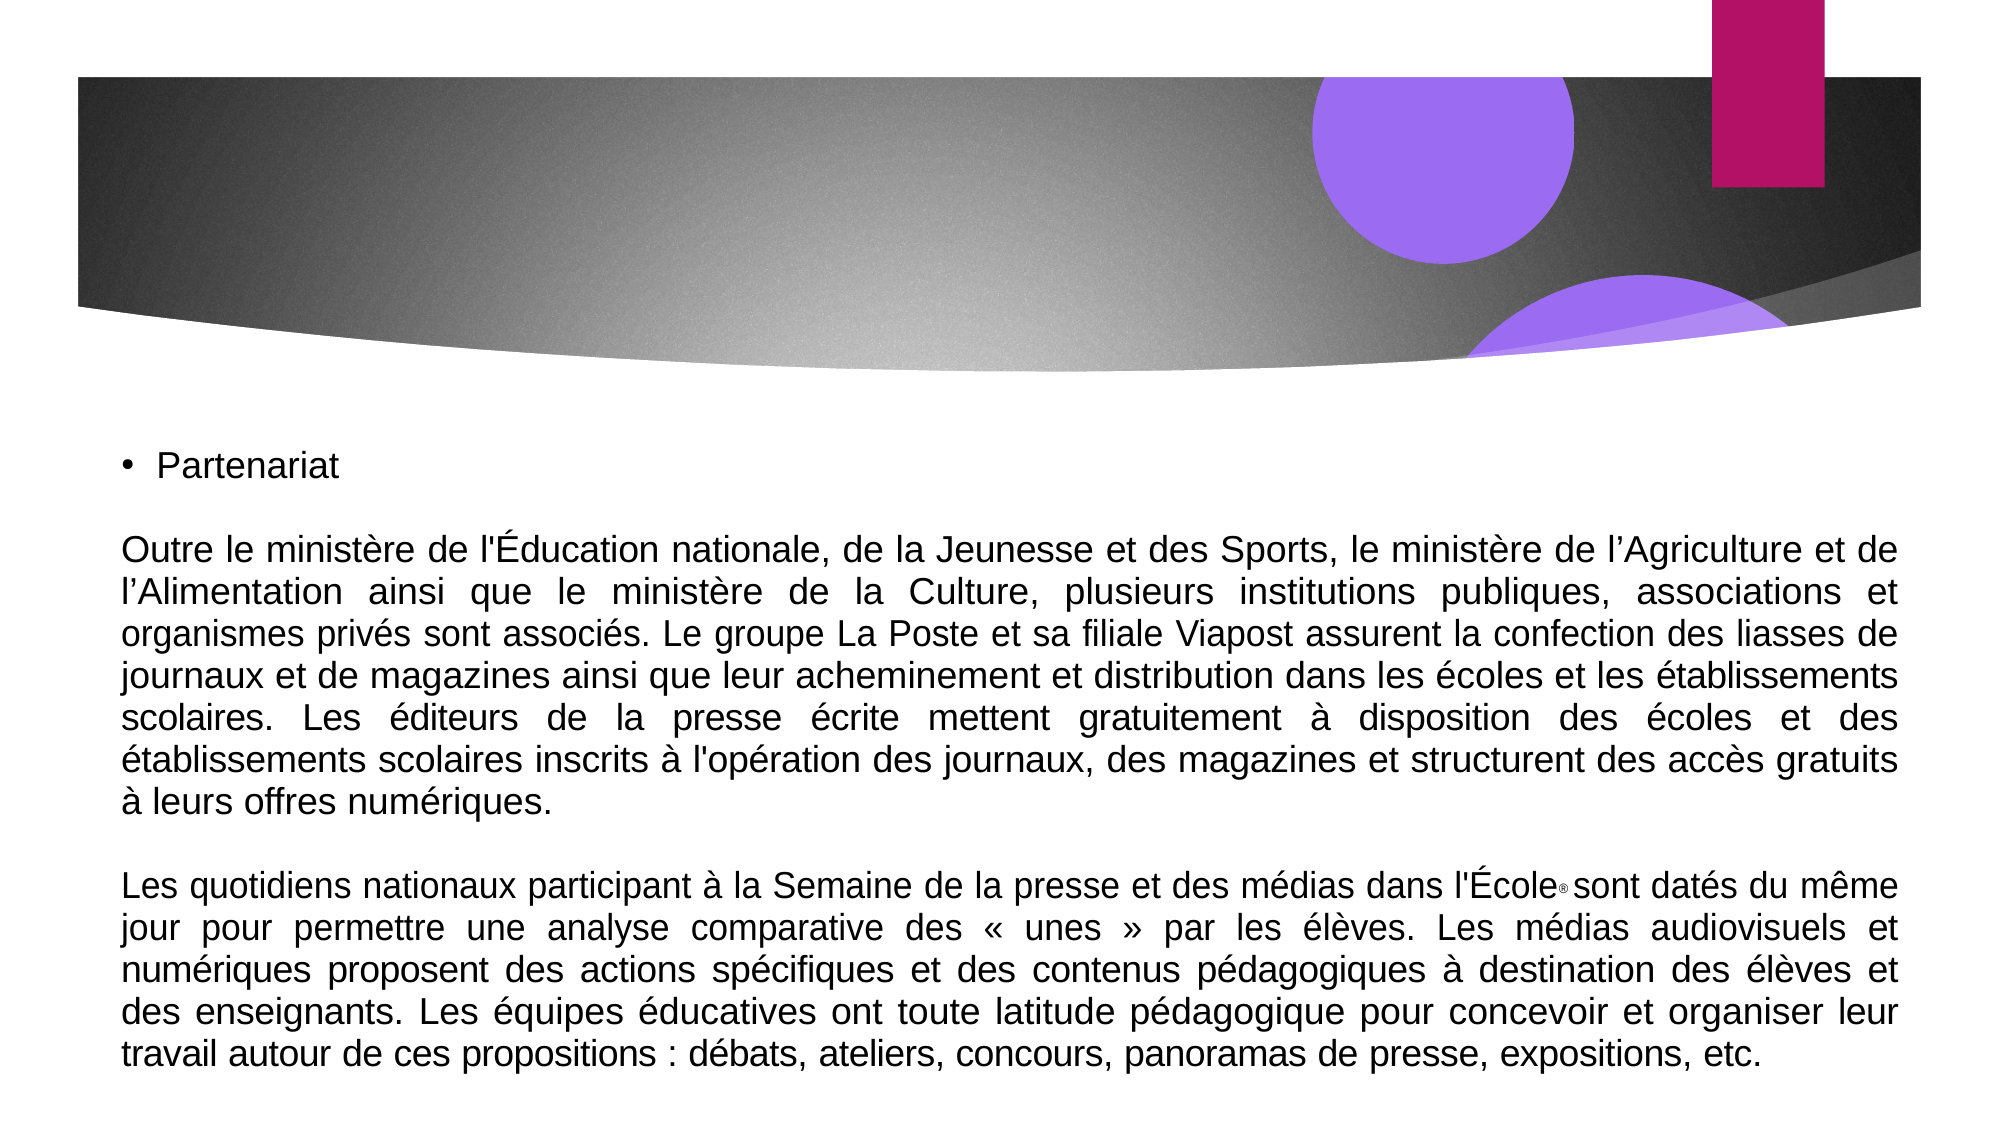

#
Partenariat
Outre le ministère de l'Éducation nationale, de la Jeunesse et des Sports, le ministère de l’Agriculture et de l’Alimentation ainsi que le ministère de la Culture, plusieurs institutions publiques, associations et organismes privés sont associés. Le groupe La Poste et sa filiale Viapost assurent la confection des liasses de journaux et de magazines ainsi que leur acheminement et distribution dans les écoles et les établissements scolaires. Les éditeurs de la presse écrite mettent gratuitement à disposition des écoles et des établissements scolaires inscrits à l'opération des journaux, des magazines et structurent des accès gratuits à leurs offres numériques.
Les quotidiens nationaux participant à la Semaine de la presse et des médias dans l'École® sont datés du même jour pour permettre une analyse comparative des « unes » par les élèves. Les médias audiovisuels et numériques proposent des actions spécifiques et des contenus pédagogiques à destination des élèves et des enseignants. Les équipes éducatives ont toute latitude pédagogique pour concevoir et organiser leur travail autour de ces propositions : débats, ateliers, concours, panoramas de presse, expositions, etc.